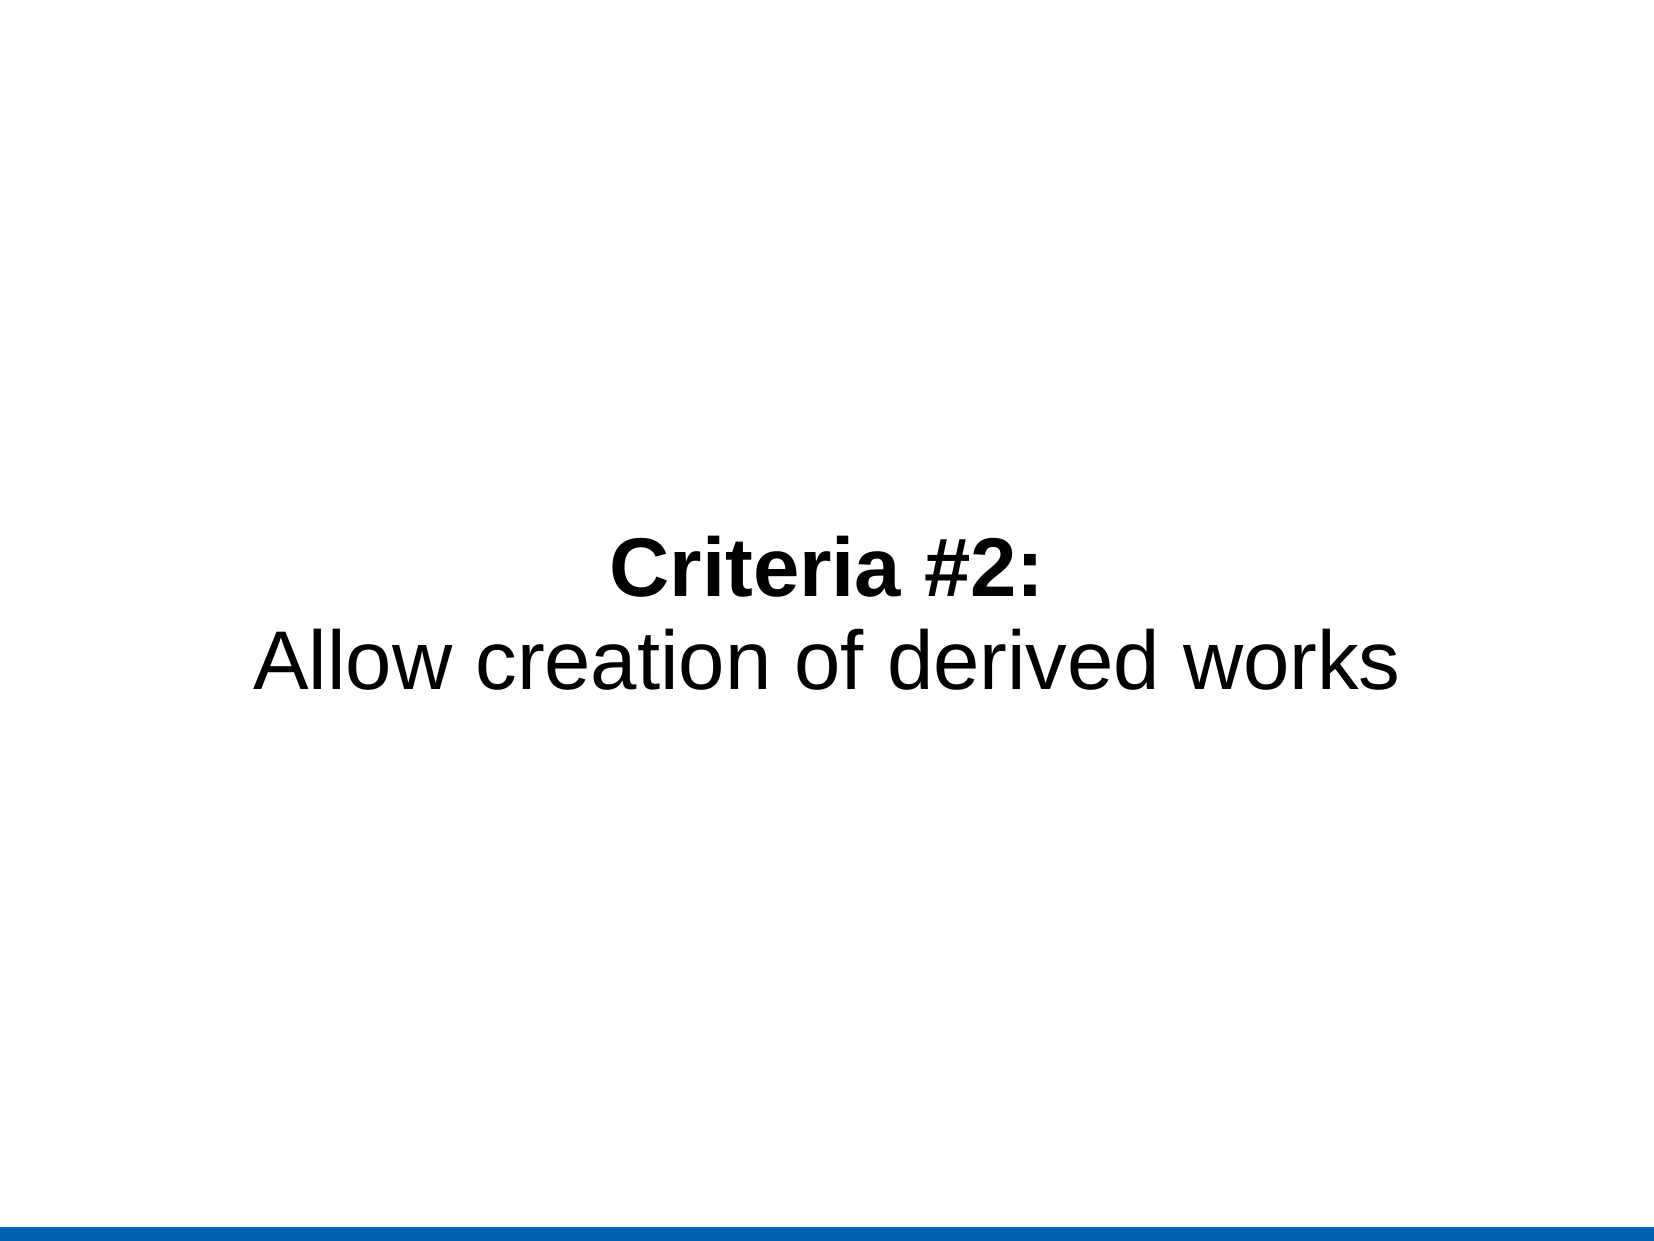

# Criteria #2:
Allow creation of derived works